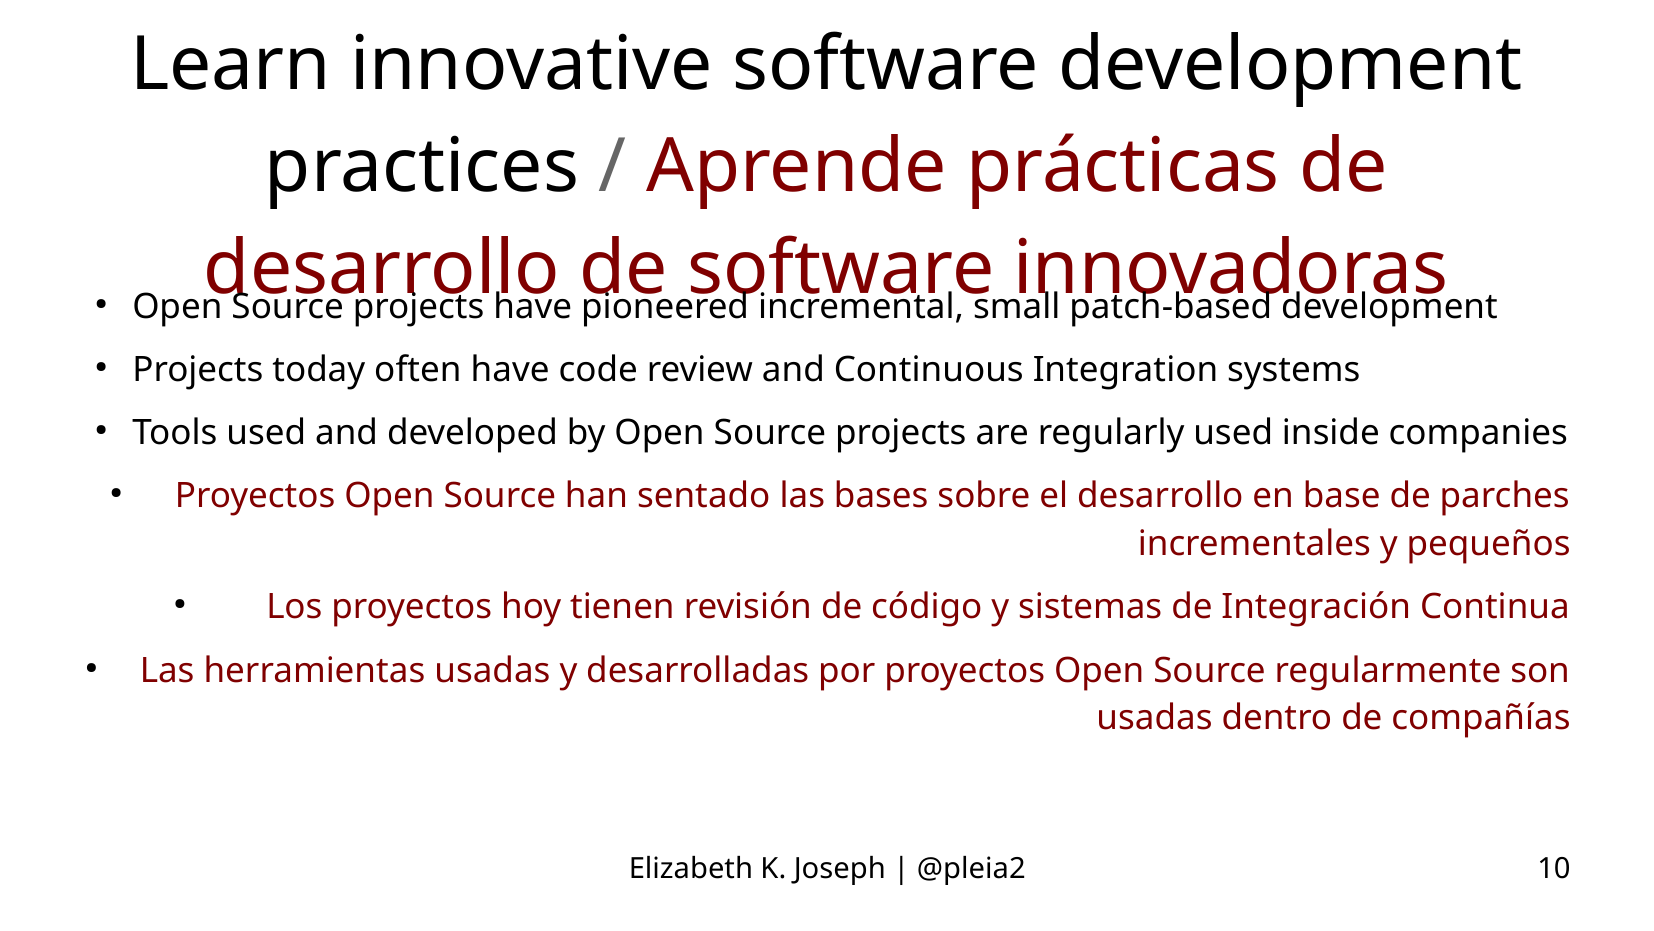

# Learn innovative software development practices / Aprende prácticas de desarrollo de software innovadoras
Open Source projects have pioneered incremental, small patch-based development
Projects today often have code review and Continuous Integration systems
Tools used and developed by Open Source projects are regularly used inside companies
Proyectos Open Source han sentado las bases sobre el desarrollo en base de parches incrementales y pequeños
Los proyectos hoy tienen revisión de código y sistemas de Integración Continua
Las herramientas usadas y desarrolladas por proyectos Open Source regularmente son usadas dentro de compañías
Elizabeth K. Joseph | @pleia2
10